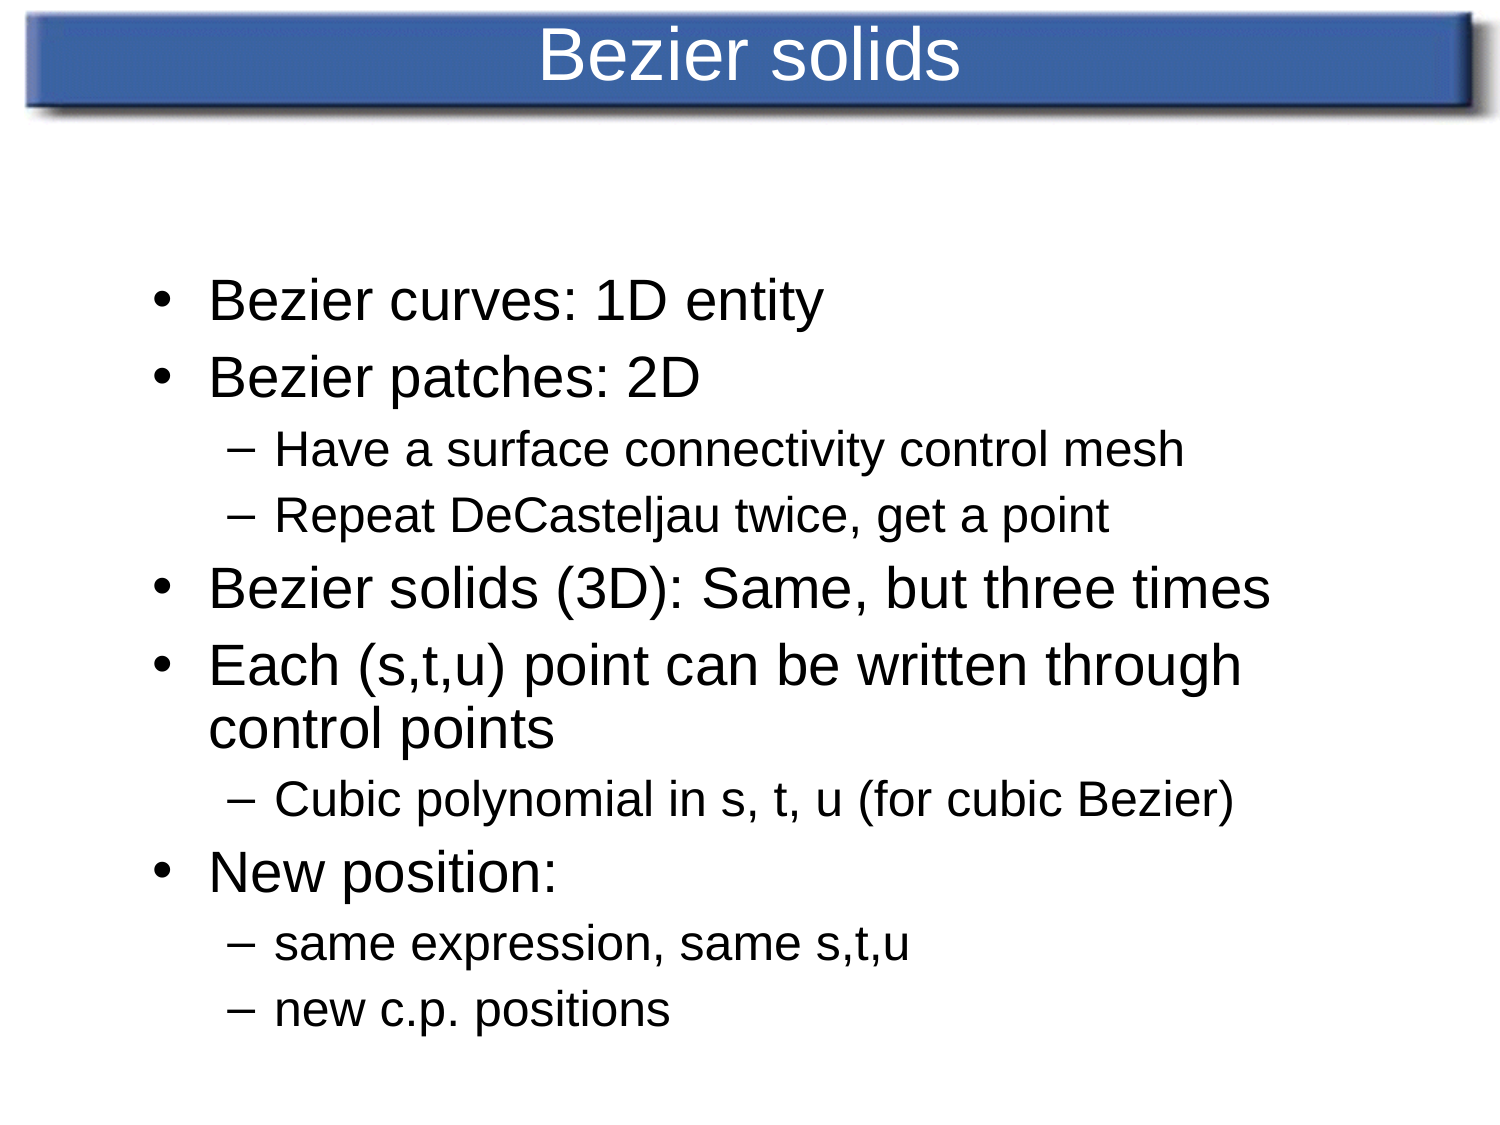

# Bezier solids
Bezier curves: 1D entity
Bezier patches: 2D
Have a surface connectivity control mesh
Repeat DeCasteljau twice, get a point
Bezier solids (3D): Same, but three times
Each (s,t,u) point can be written through control points
Cubic polynomial in s, t, u (for cubic Bezier)
New position:
same expression, same s,t,u
new c.p. positions